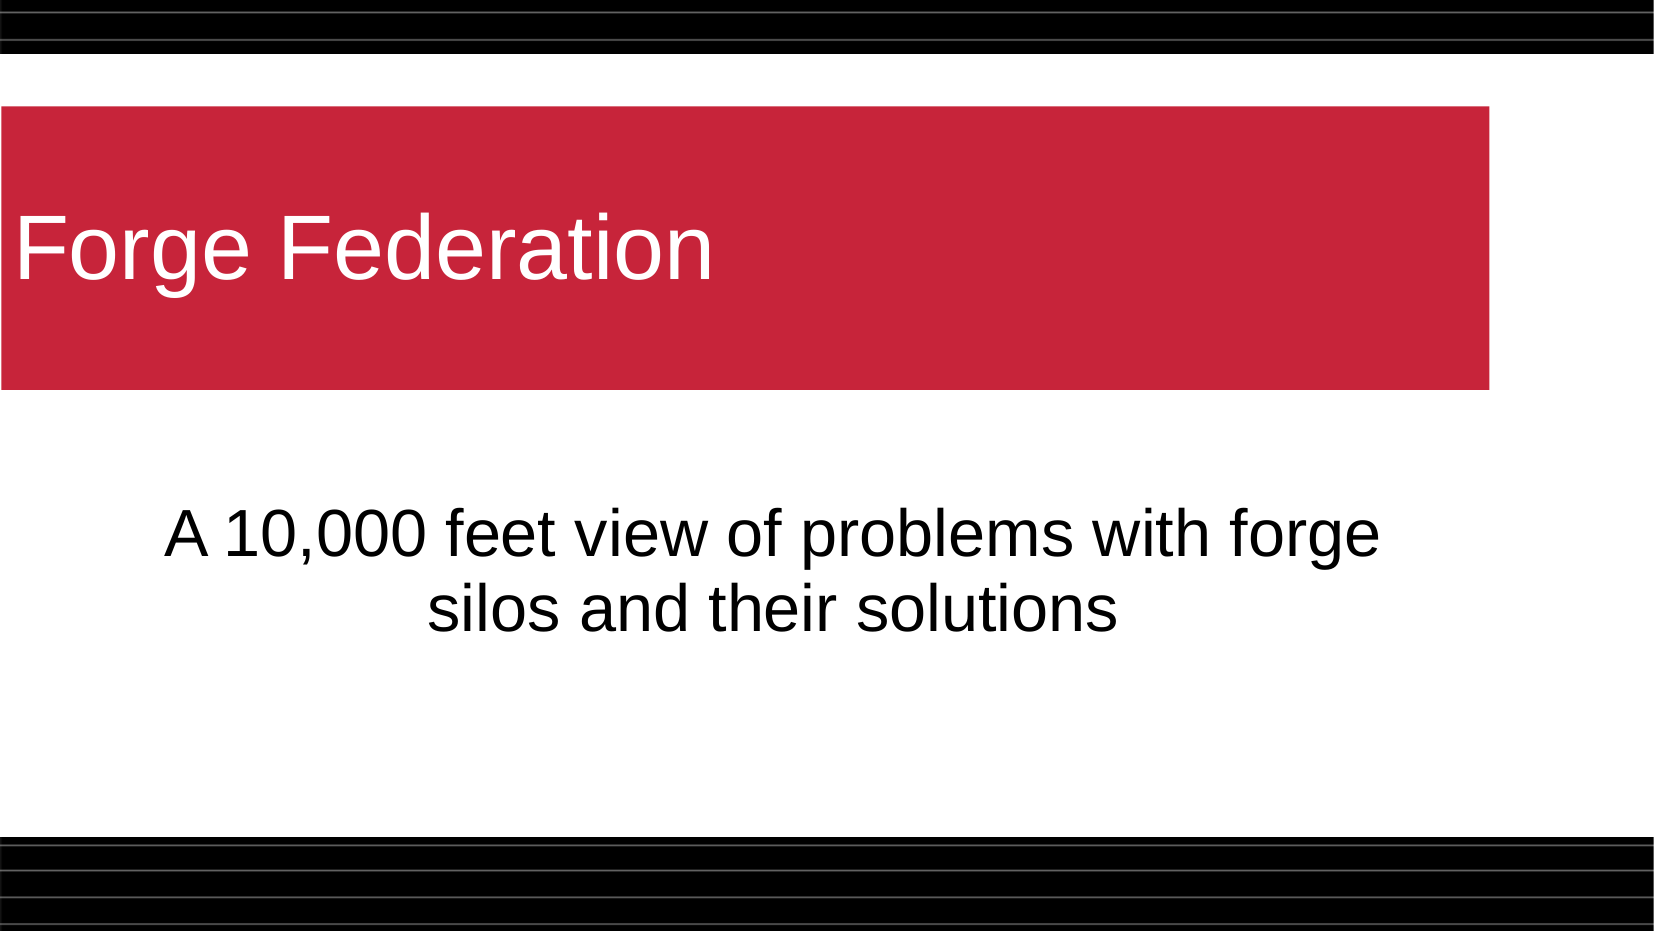

# Forge Federation
A 10,000 feet view of problems with forge silos and their solutions